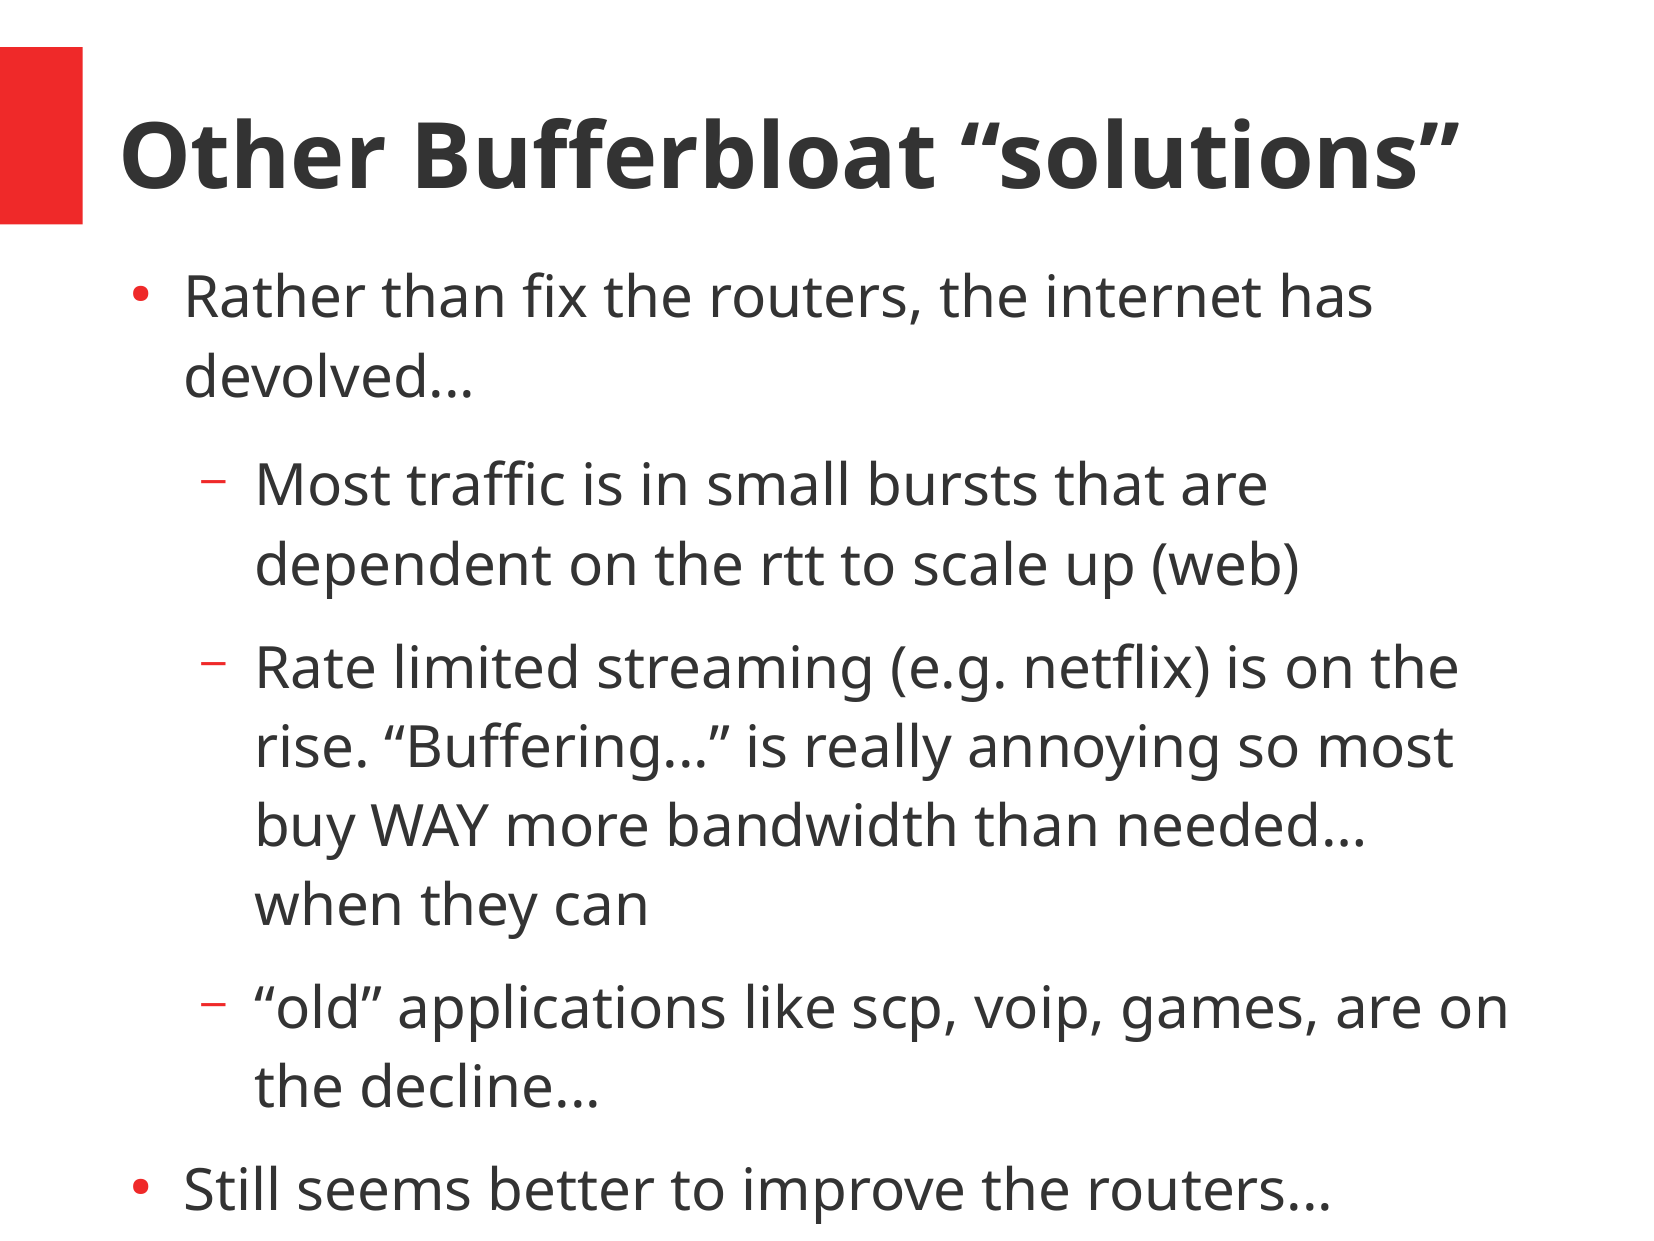

# Other Bufferbloat “solutions”
Rather than fix the routers, the internet has devolved...
Most traffic is in small bursts that are dependent on the rtt to scale up (web)
Rate limited streaming (e.g. netflix) is on the rise. “Buffering...” is really annoying so most buy WAY more bandwidth than needed… when they can
“old” applications like scp, voip, games, are on the decline...
Still seems better to improve the routers...